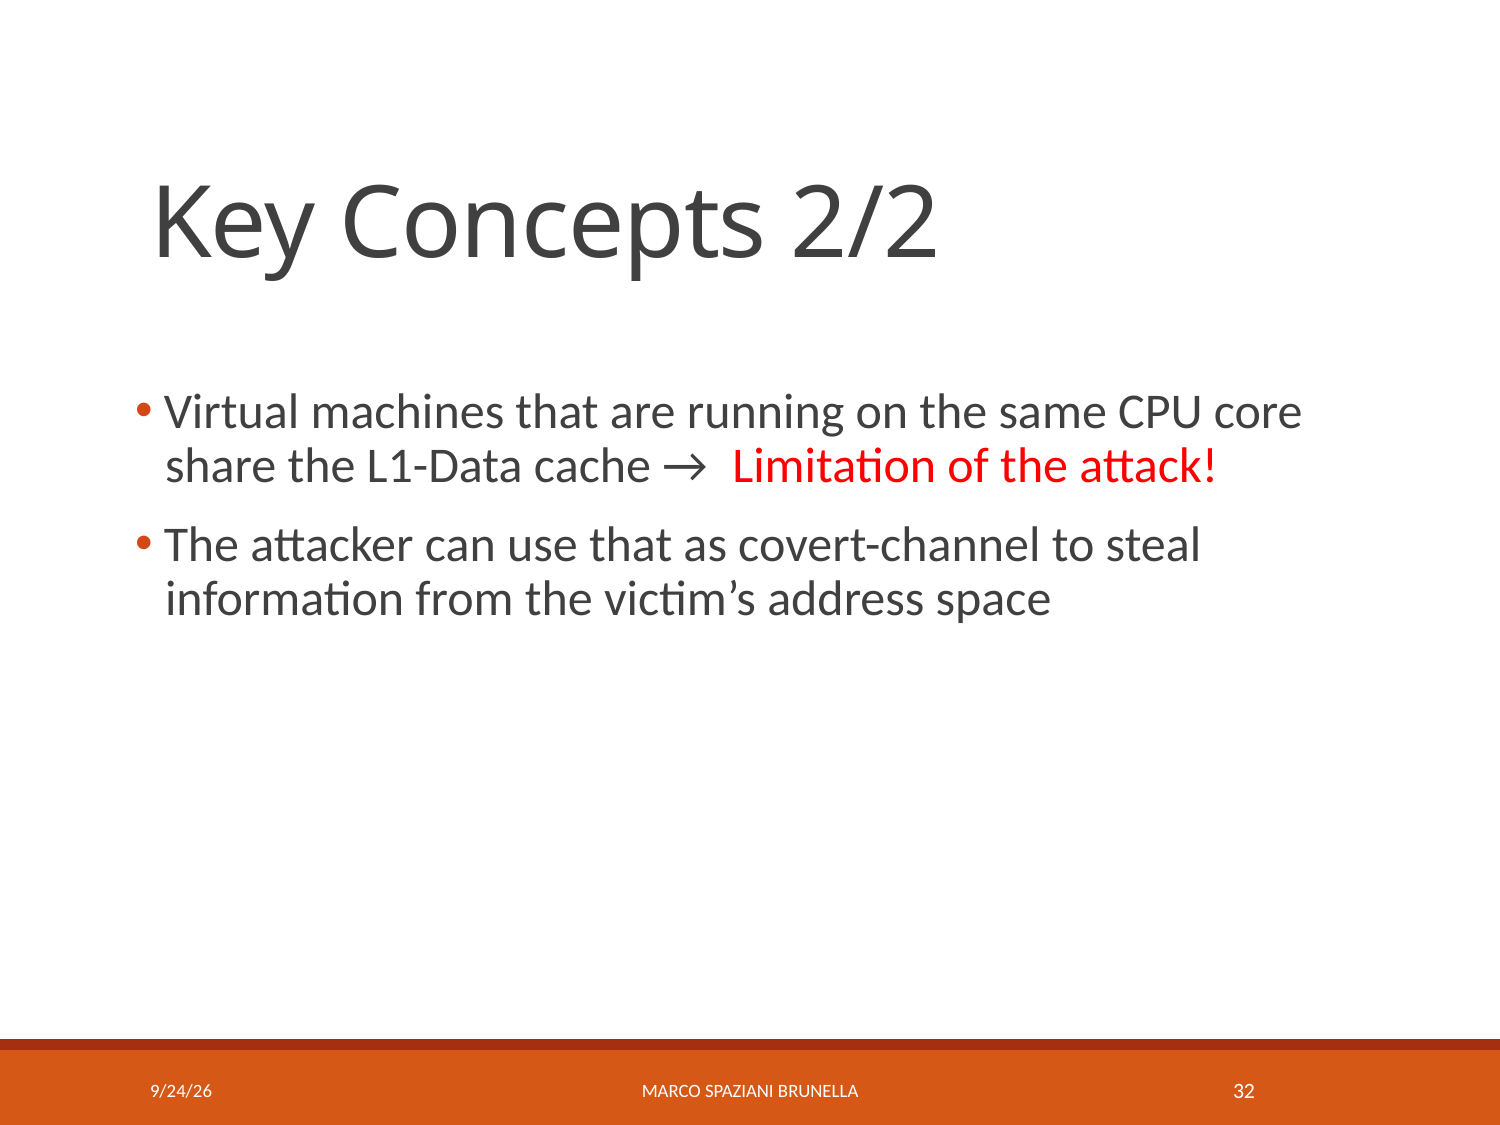

Key Concepts 2/2
 Virtual machines that are running on the same CPU core share the L1-Data cache → Limitation of the attack!
 The attacker can use that as covert-channel to steal information from the victim’s address space
Marco Spaziani Brunella